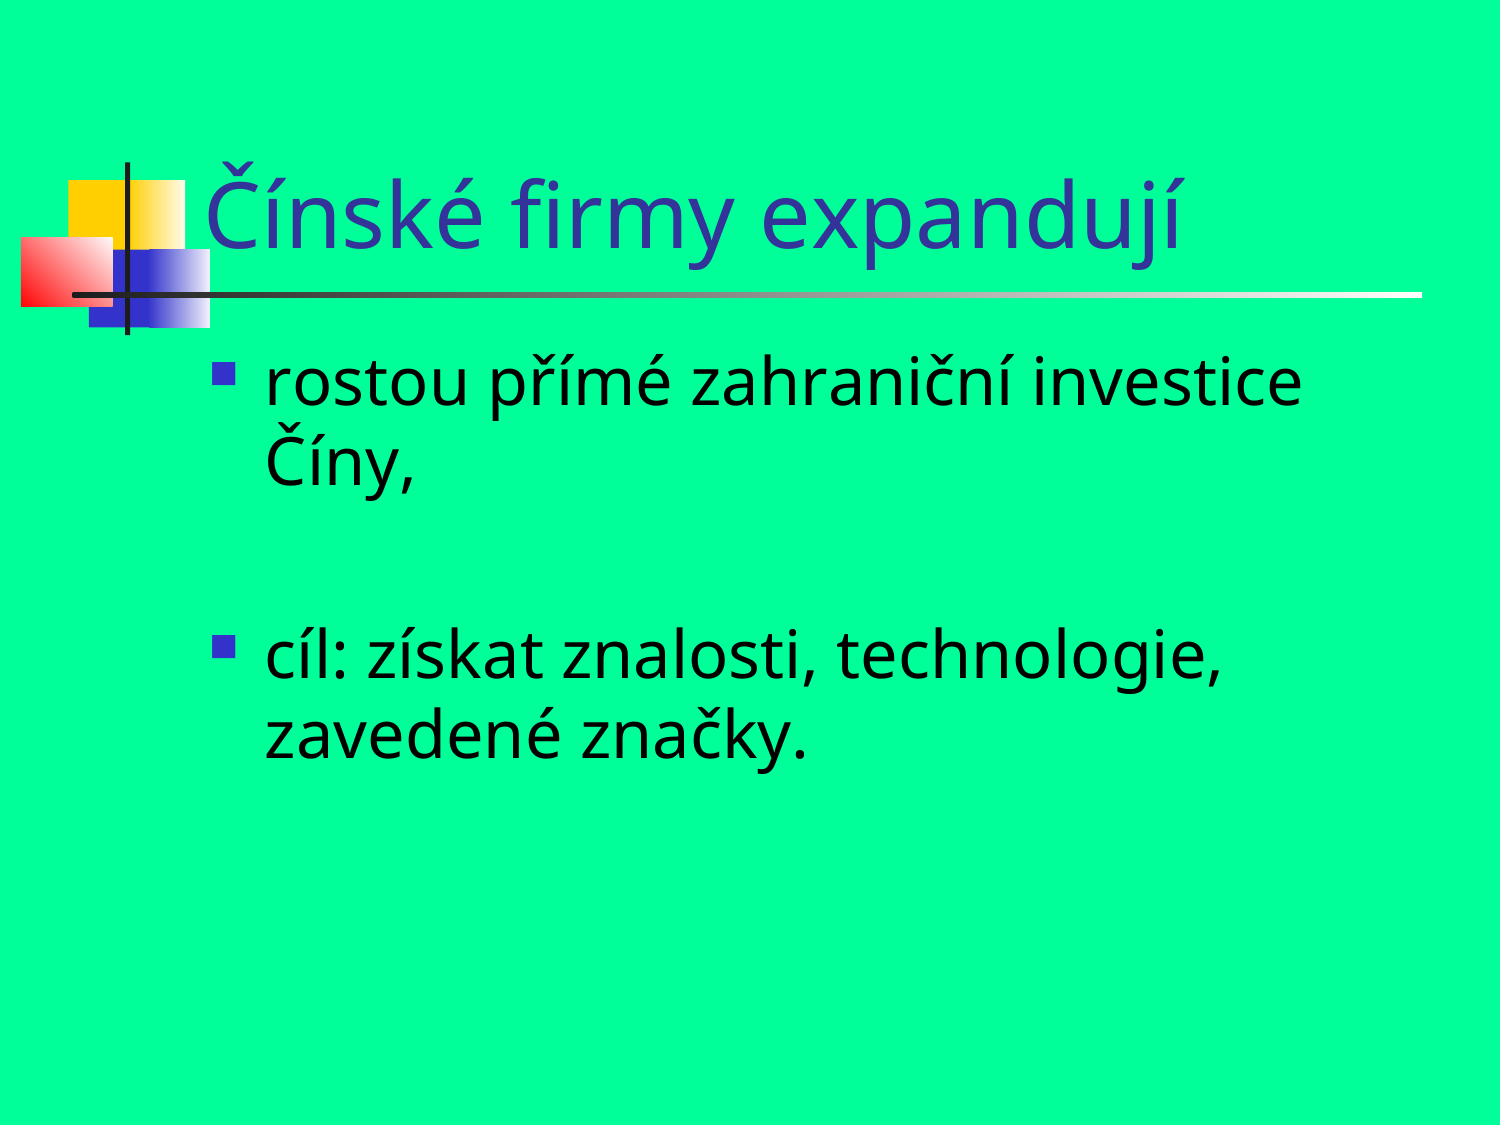

# Čínské firmy expandují
rostou přímé zahraniční investice Číny,
cíl: získat znalosti, technologie, zavedené značky.